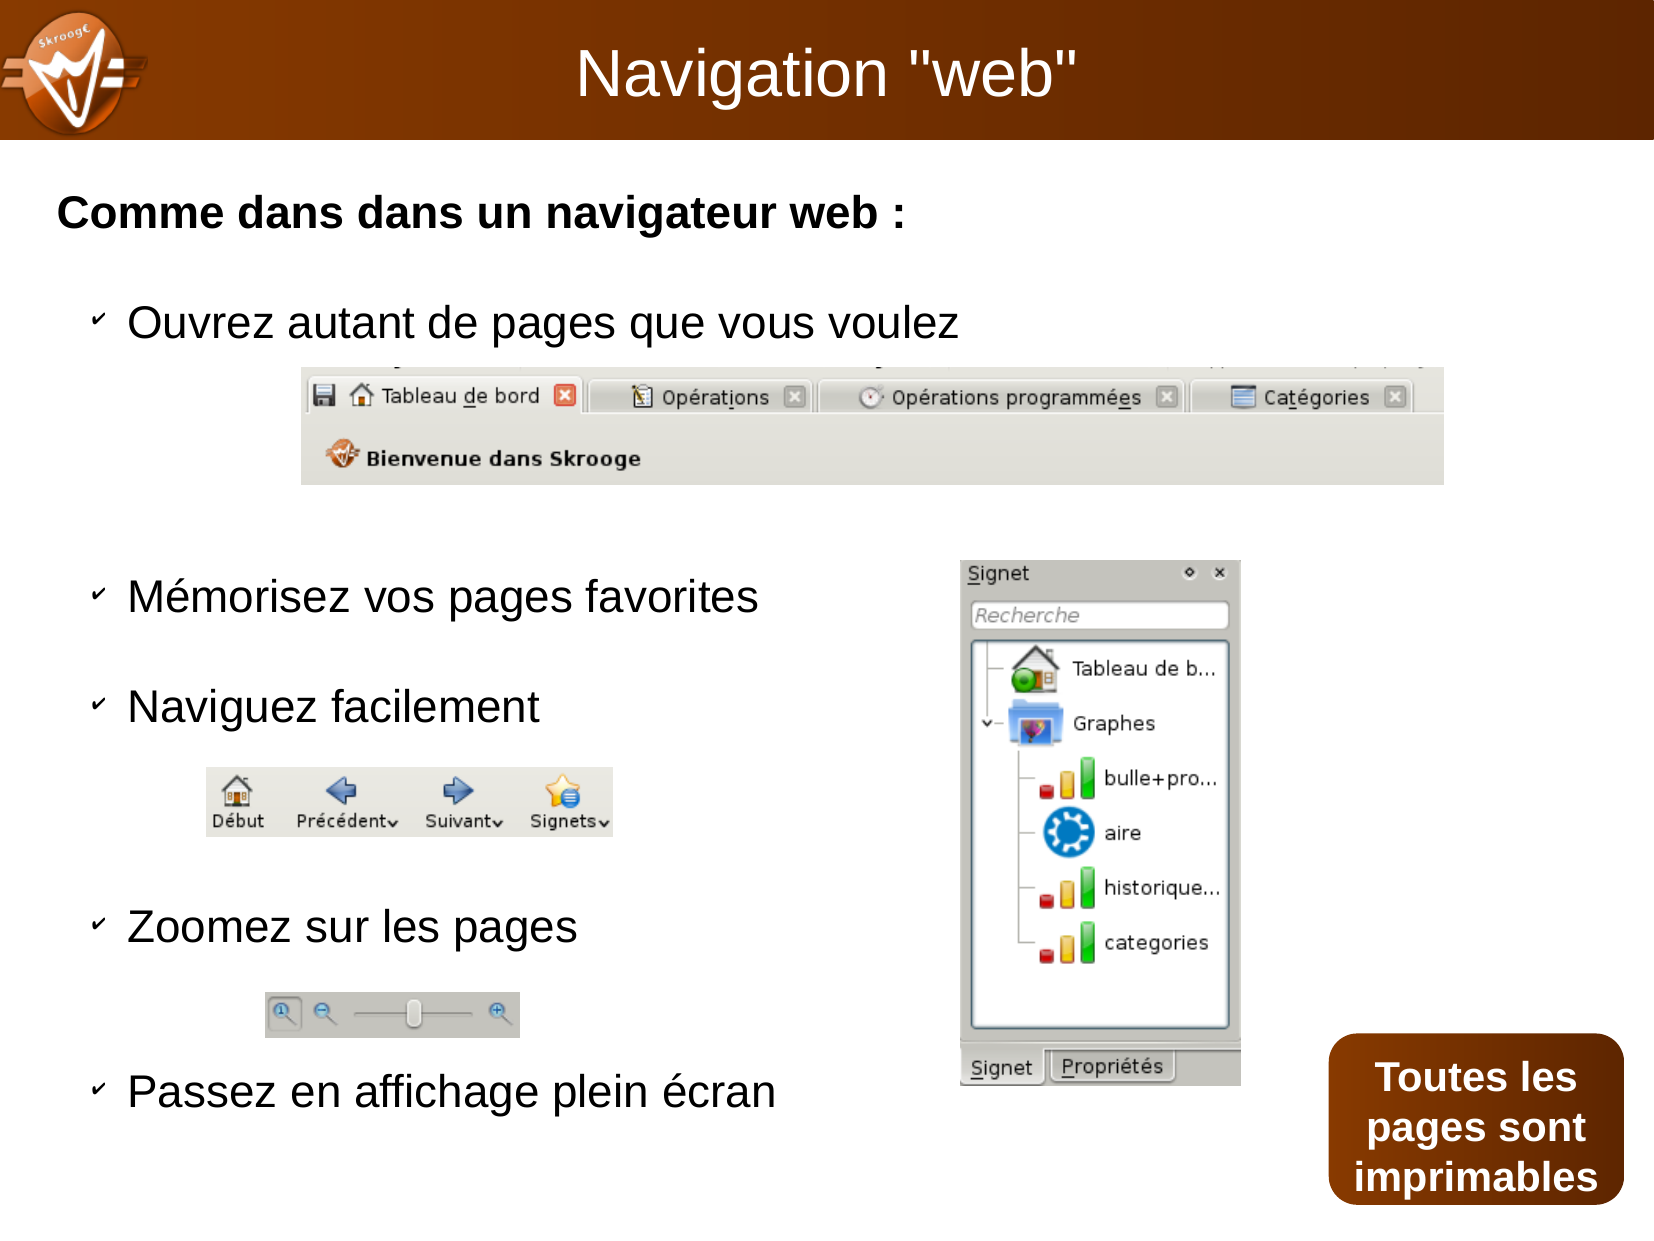

# Navigation "web"
Comme dans dans un navigateur web :
Ouvrez autant de pages que vous voulez
Mémorisez vos pages favorites
Naviguez facilement
Zoomez sur les pages
Passez en affichage plein écran
Toutes les pages sont imprimables